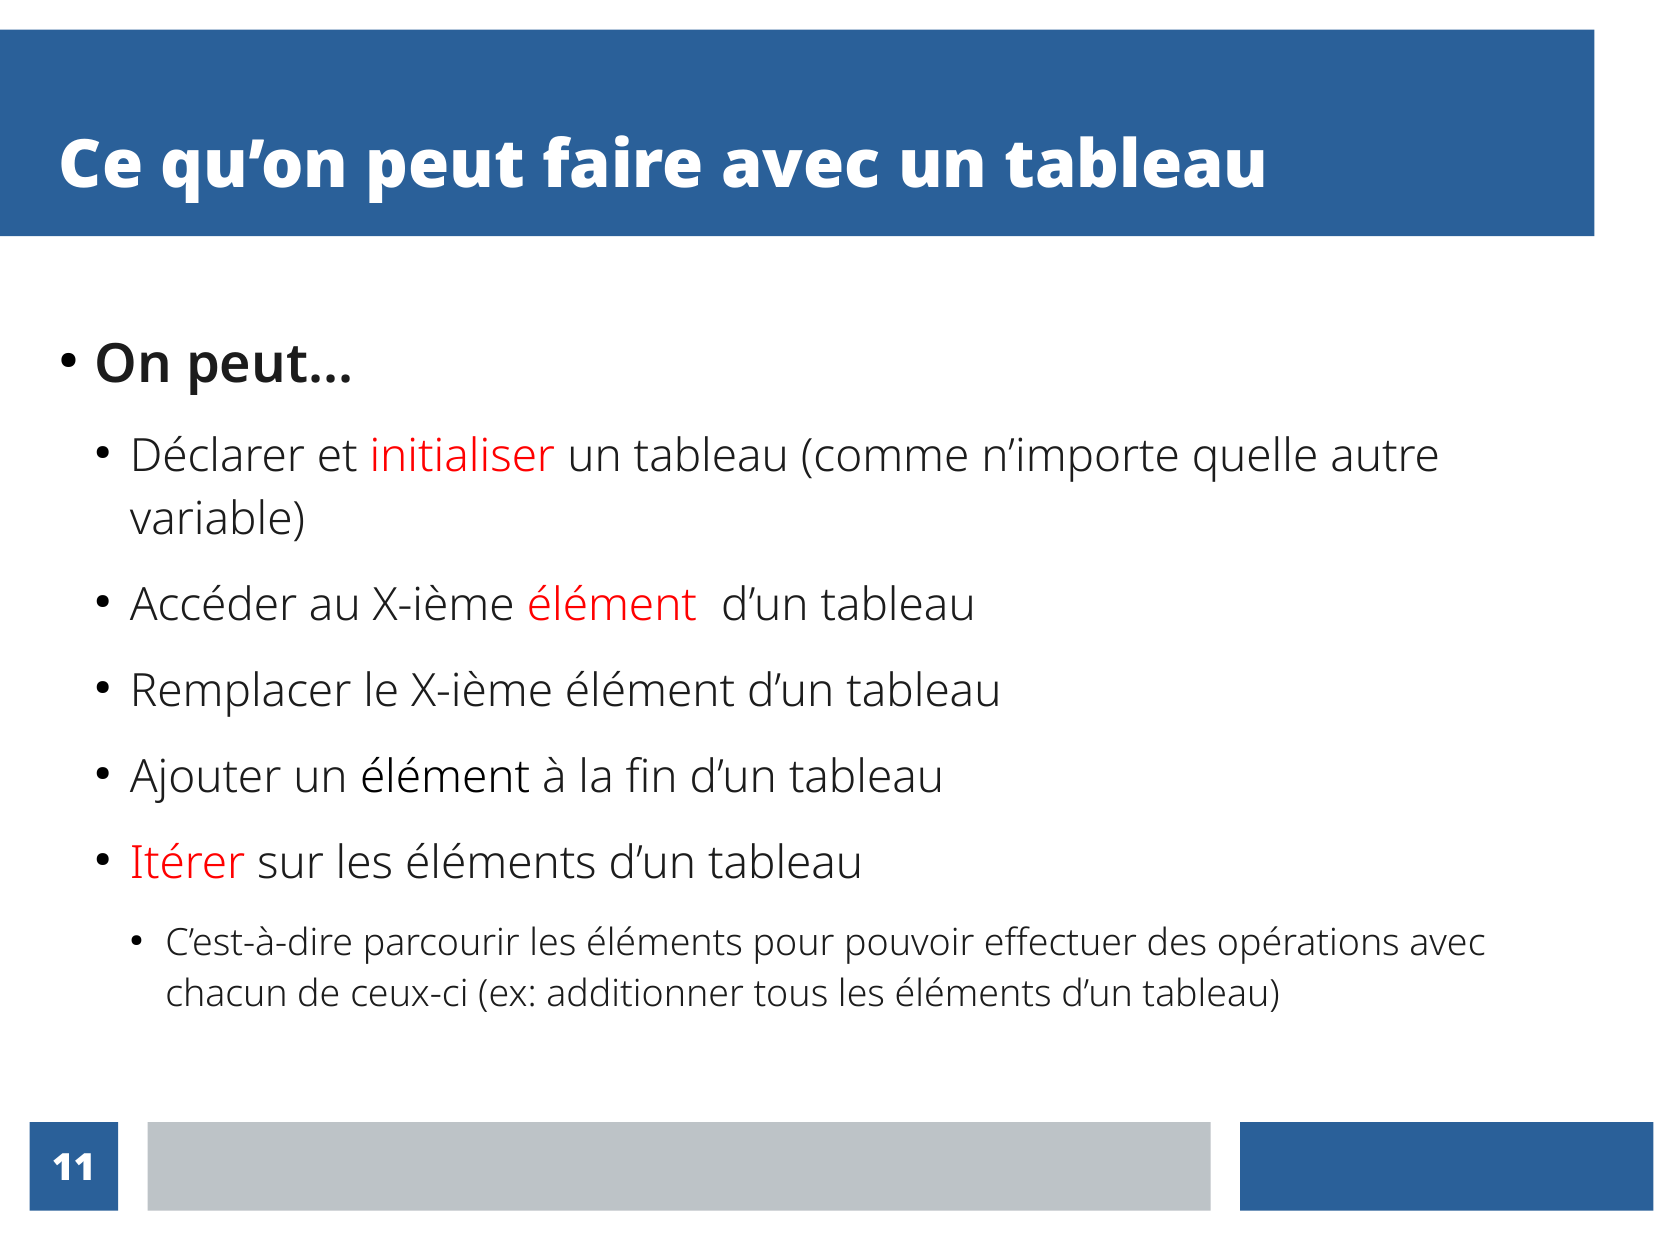

# Ce qu’on peut faire avec un tableau
On peut...
Déclarer et initialiser un tableau (comme n’importe quelle autre variable)
Accéder au X-ième élément d’un tableau
Remplacer le X-ième élément d’un tableau
Ajouter un élément à la fin d’un tableau
Itérer sur les éléments d’un tableau
C’est-à-dire parcourir les éléments pour pouvoir effectuer des opérations avec chacun de ceux-ci (ex: additionner tous les éléments d’un tableau)
11